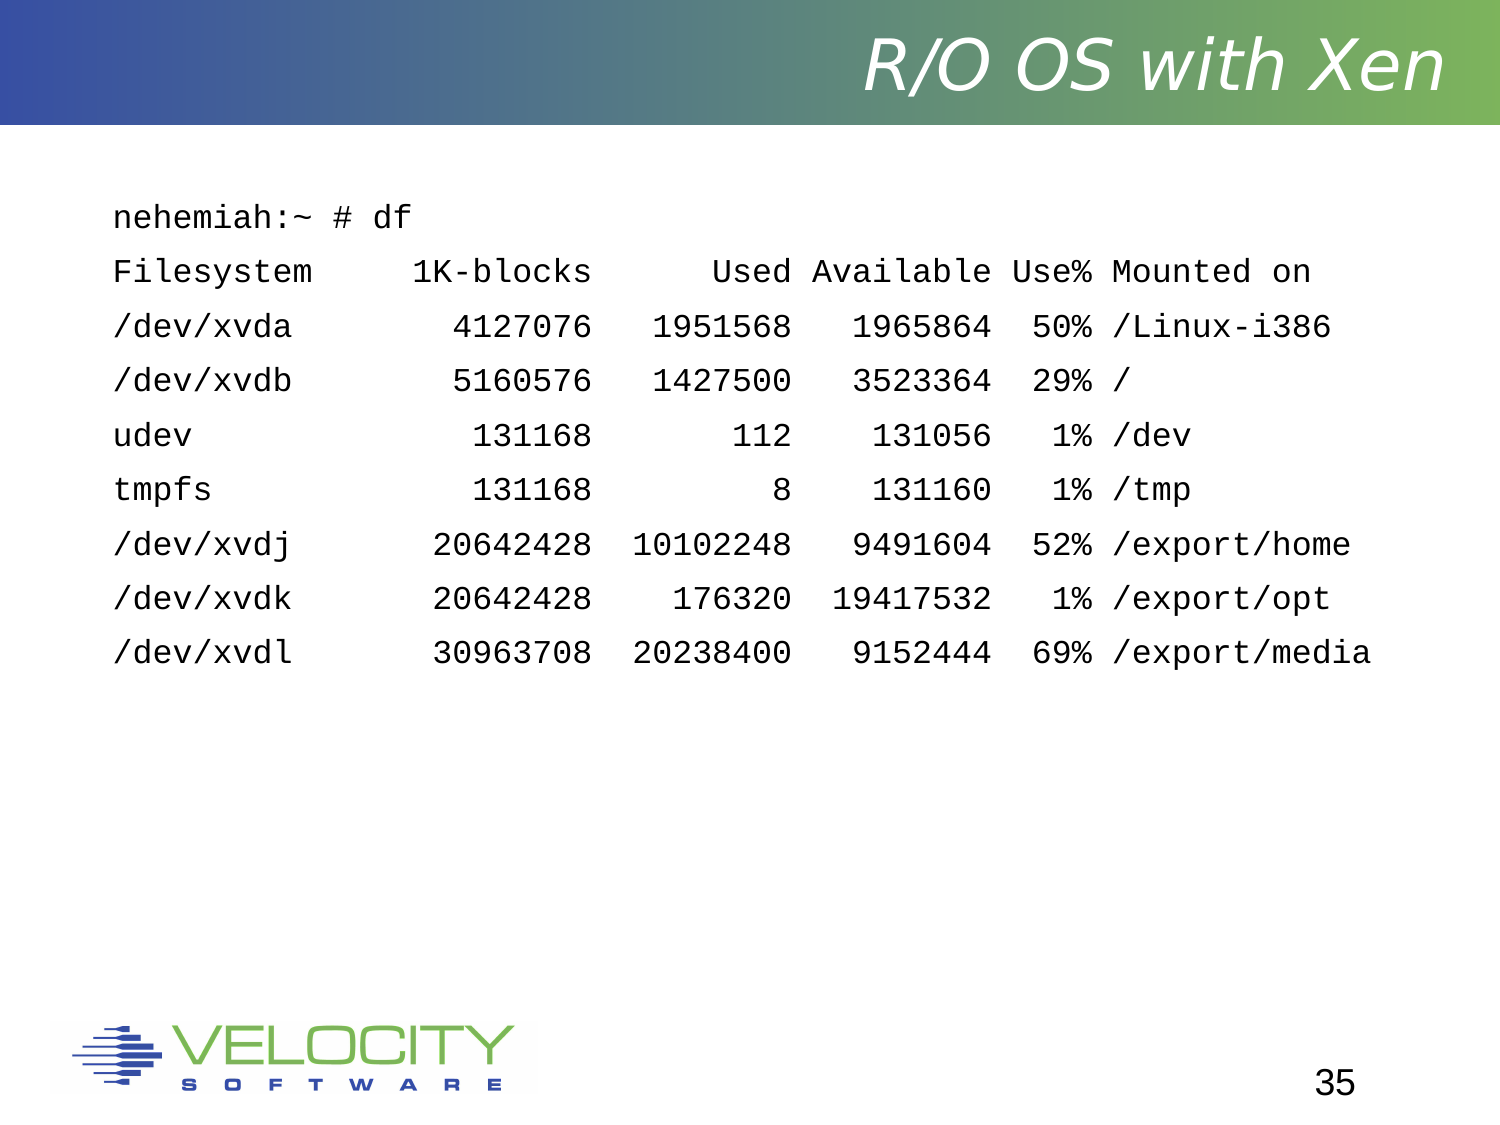

# R/O OS with Xen
nehemiah:~ # df
Filesystem 1K-blocks Used Available Use% Mounted on
/dev/xvda 4127076 1951568 1965864 50% /Linux-i386
/dev/xvdb 5160576 1427500 3523364 29% /
udev 131168 112 131056 1% /dev
tmpfs 131168 8 131160 1% /tmp
/dev/xvdj 20642428 10102248 9491604 52% /export/home
/dev/xvdk 20642428 176320 19417532 1% /export/opt
/dev/xvdl 30963708 20238400 9152444 69% /export/media
35